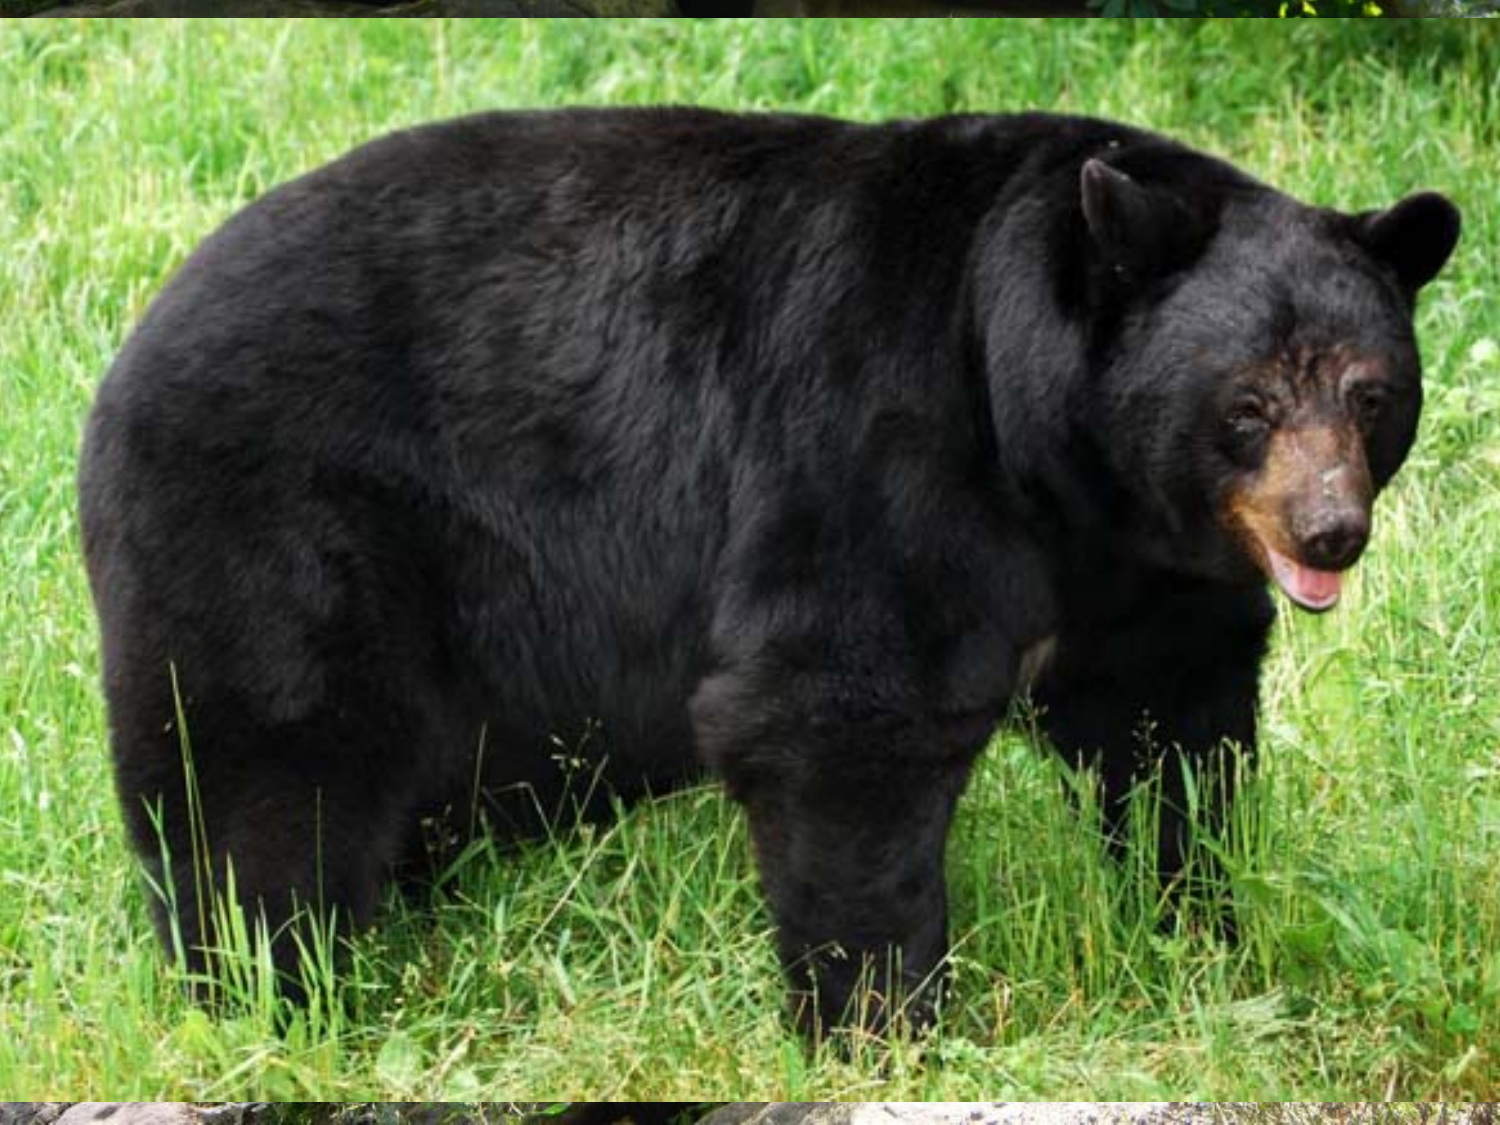

# Zahodna Kanada
Sestavljajo štiri province
Provinca Manitoba najbolj ravninska
Severni deli poraščeni z gozdovi (lesna industrija)
Britanska Kolumbija veliko narodnih parkov in divjih živali
Veliko obiskovalcev